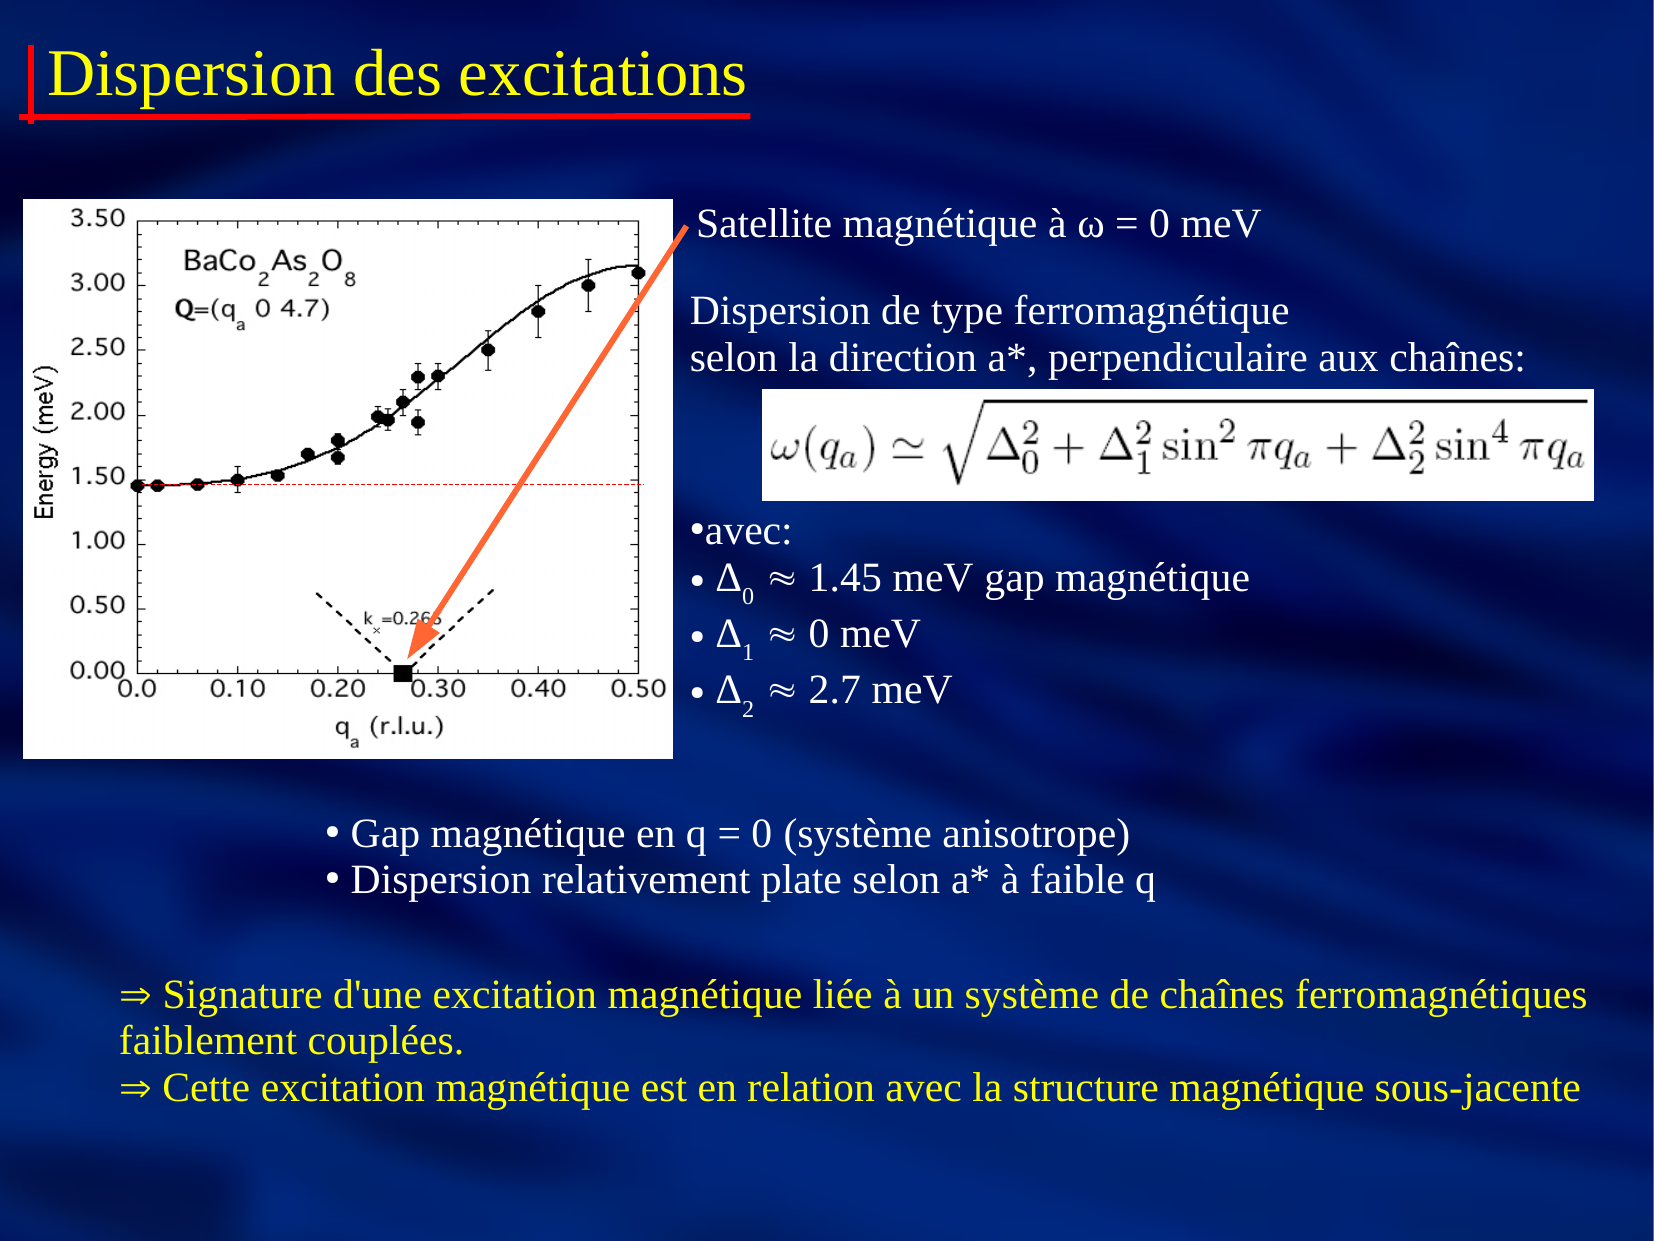

Dispersion des excitations
Satellite magnétique à ω = 0 meV
Dispersion de type ferromagnétique
selon la direction a*, perpendiculaire aux chaînes:
avec:
 Δ0  1.45 meV gap magnétique
 Δ1  0 meV
 Δ2  2.7 meV
 Gap magnétique en q = 0 (système anisotrope)
 Dispersion relativement plate selon a* à faible q
 Signature d'une excitation magnétique liée à un système de chaînes ferromagnétiques faiblement couplées.
 Cette excitation magnétique est en relation avec la structure magnétique sous-jacente